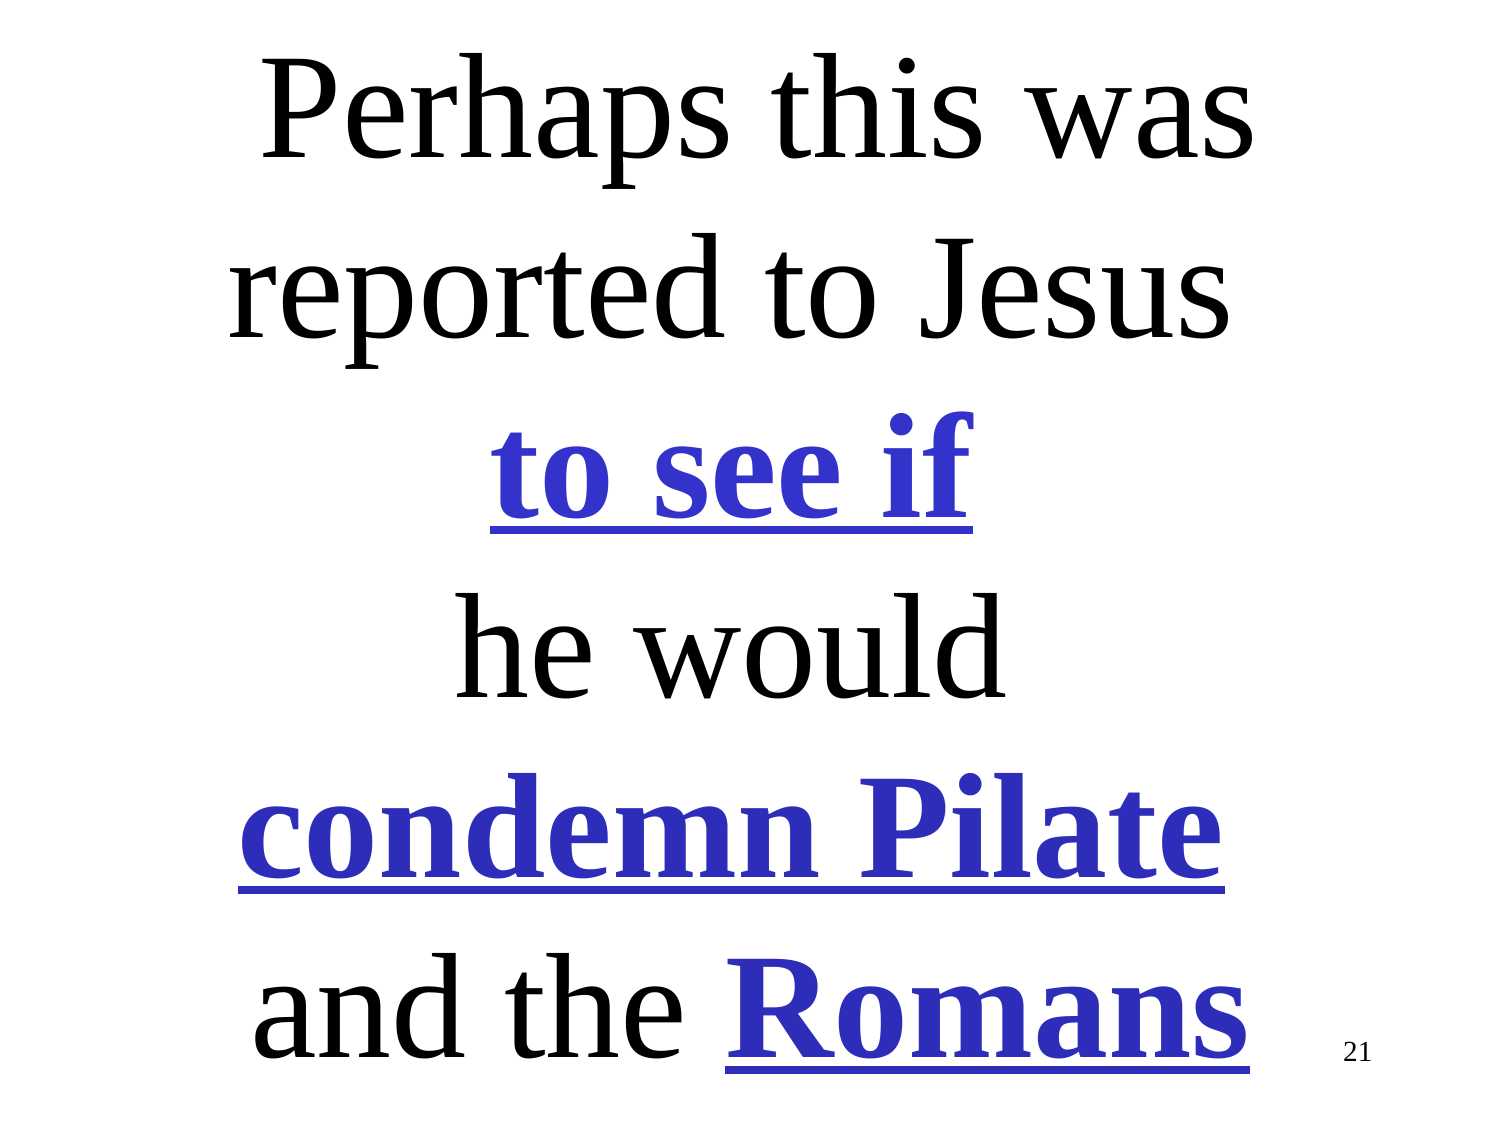

Perhaps this was reported to Jesus
to see if
he would
condemn Pilate
and the Romans